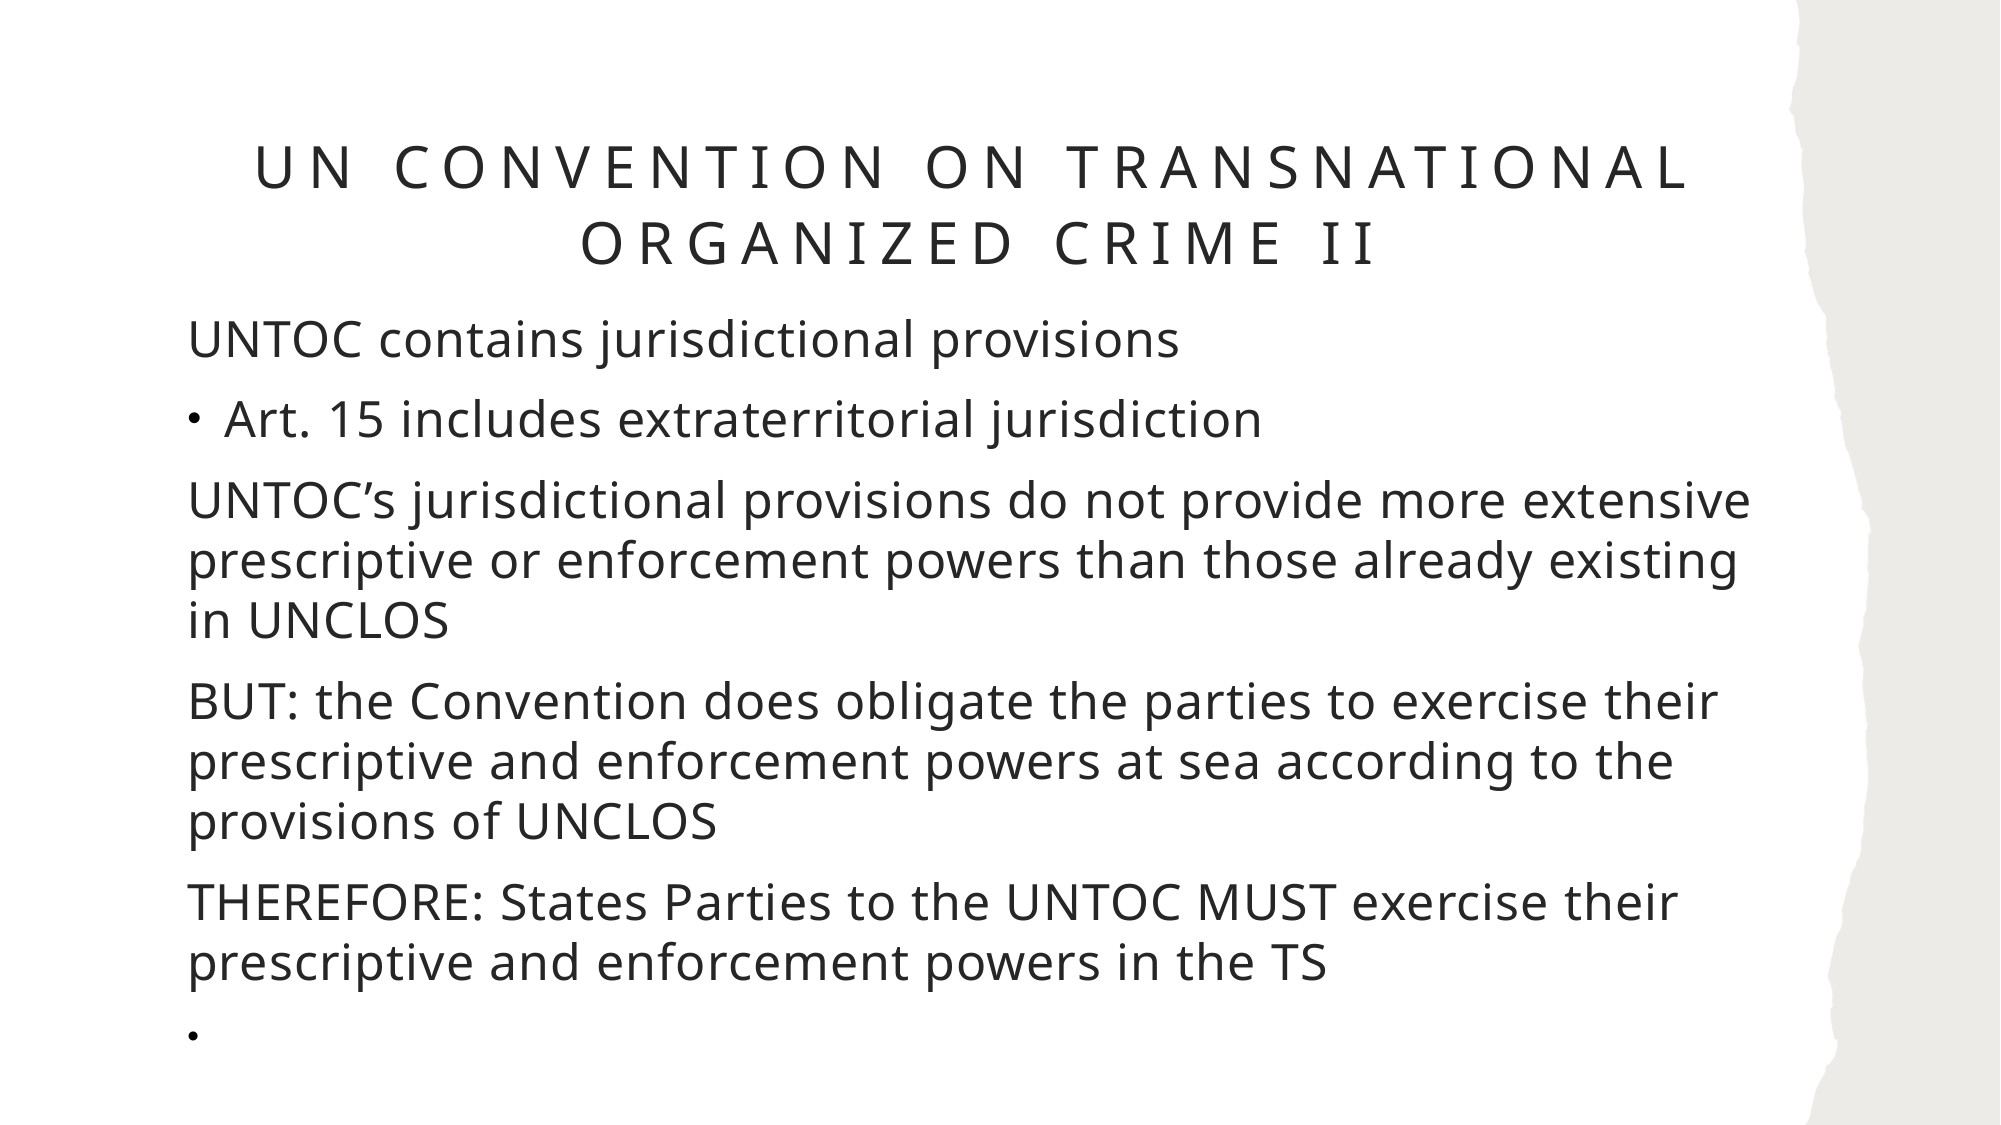

# UN Convention On transnational Organized Crime II
UNTOC contains jurisdictional provisions
Art. 15 includes extraterritorial jurisdiction
UNTOC’s jurisdictional provisions do not provide more extensive prescriptive or enforcement powers than those already existing in UNCLOS
BUT: the Convention does obligate the parties to exercise their prescriptive and enforcement powers at sea according to the provisions of UNCLOS
THEREFORE: States Parties to the UNTOC MUST exercise their prescriptive and enforcement powers in the TS